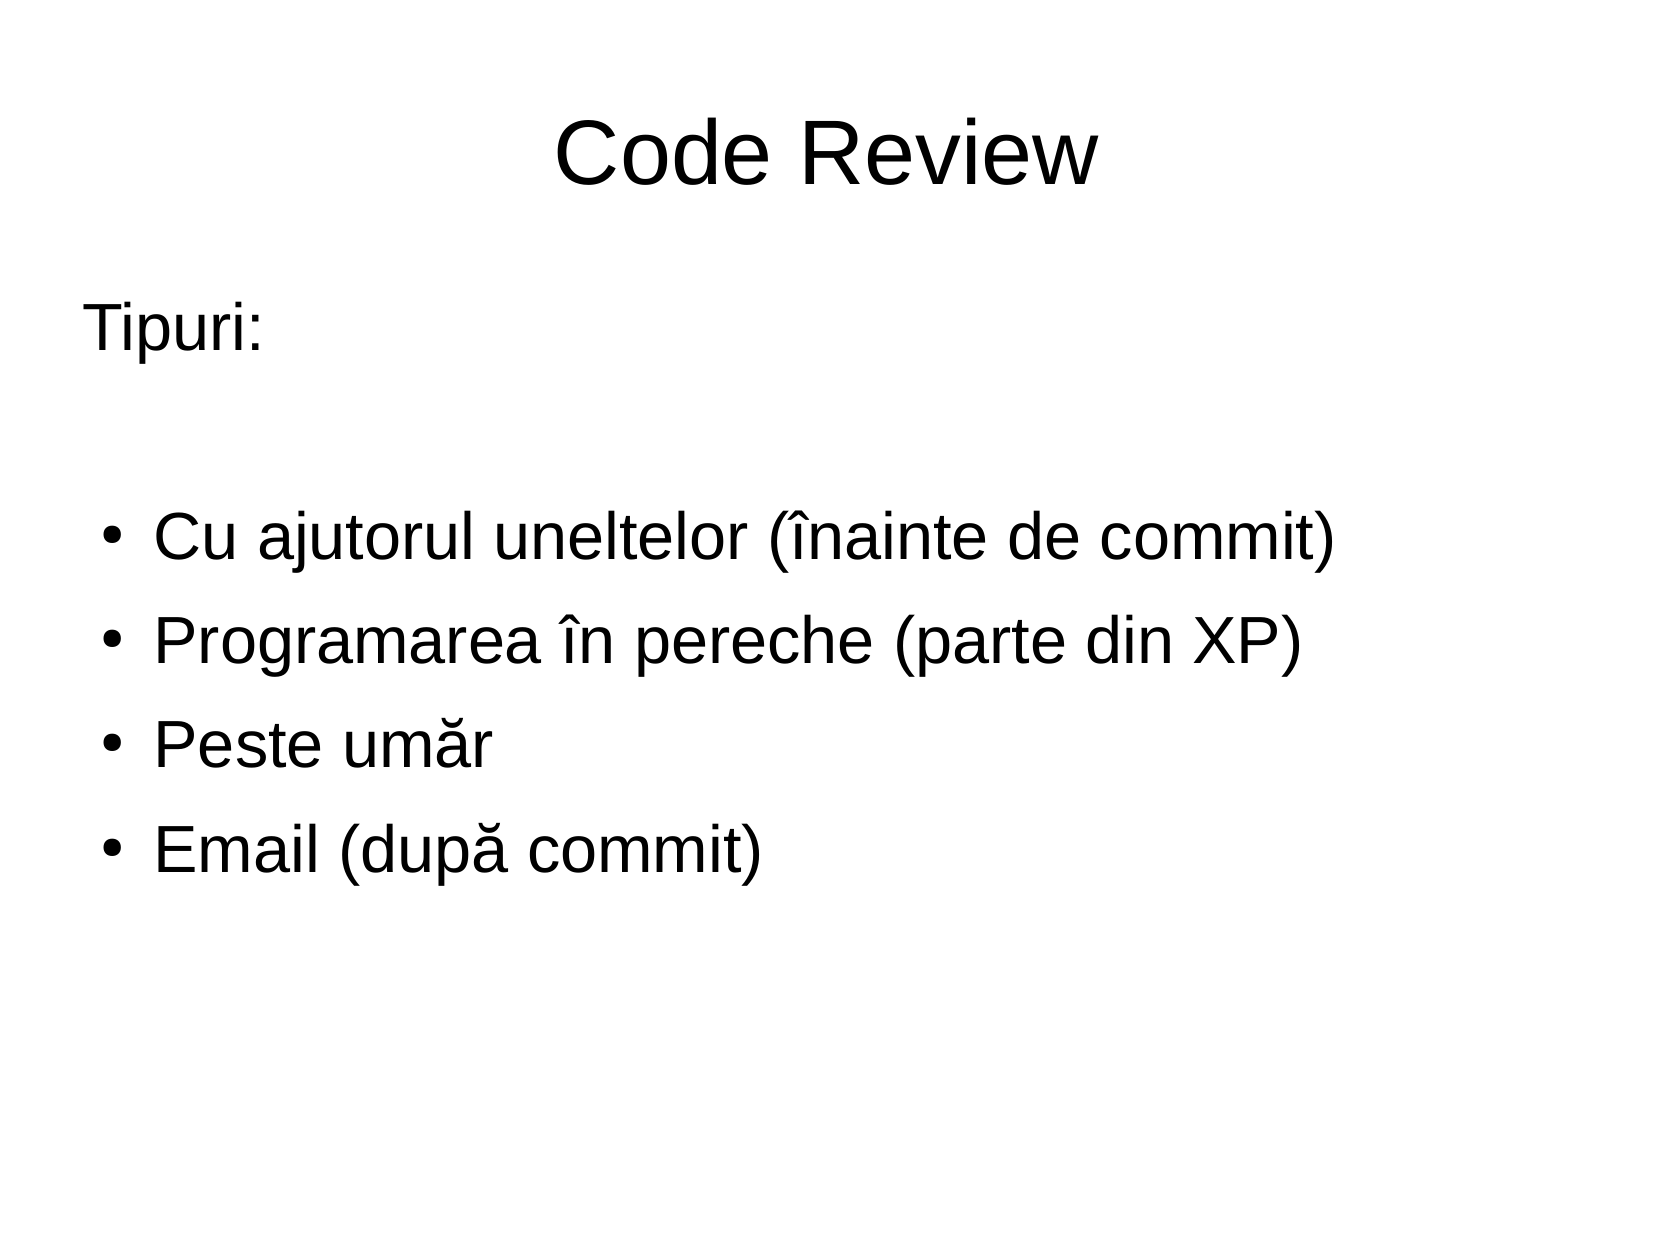

# Code Review
Tipuri:
Cu ajutorul uneltelor (înainte de commit)
Programarea în pereche (parte din XP)
Peste umăr
Email (după commit)